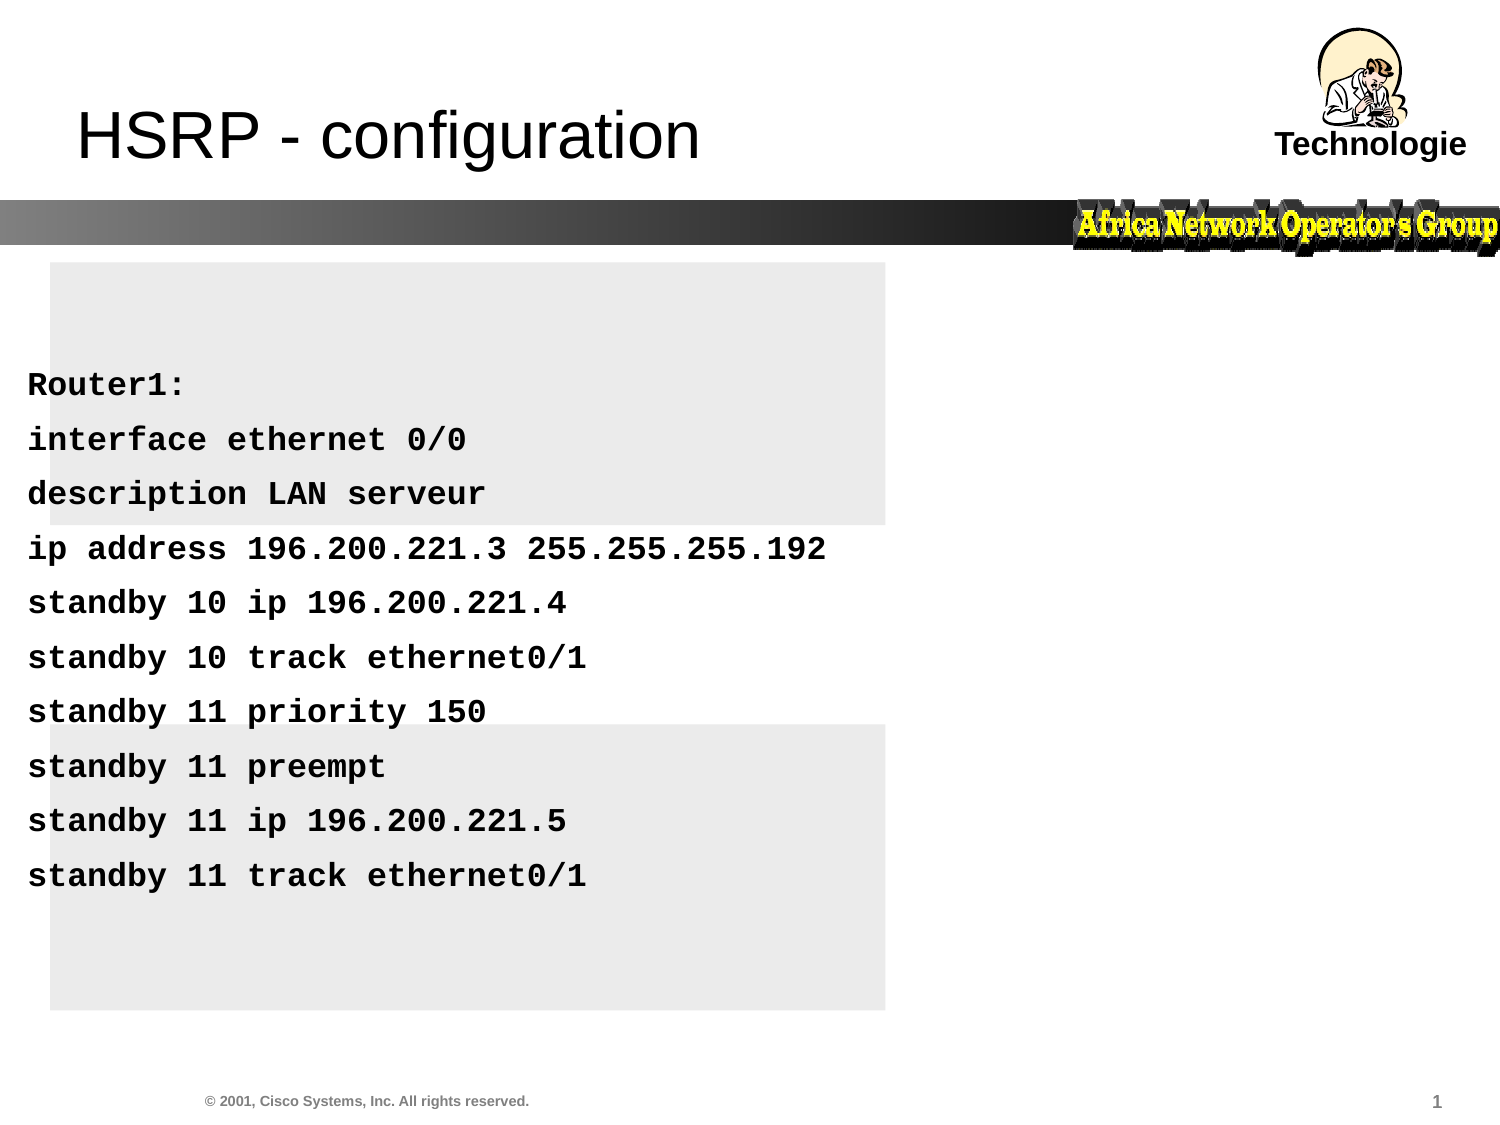

Technologie
# HSRP - configuration
Router1:
interface ethernet 0/0
description LAN serveur
ip address 196.200.221.3 255.255.255.192
standby 10 ip 196.200.221.4
standby 10 track ethernet0/1
standby 11 priority 150
standby 11 preempt
standby 11 ip 196.200.221.5
standby 11 track ethernet0/1